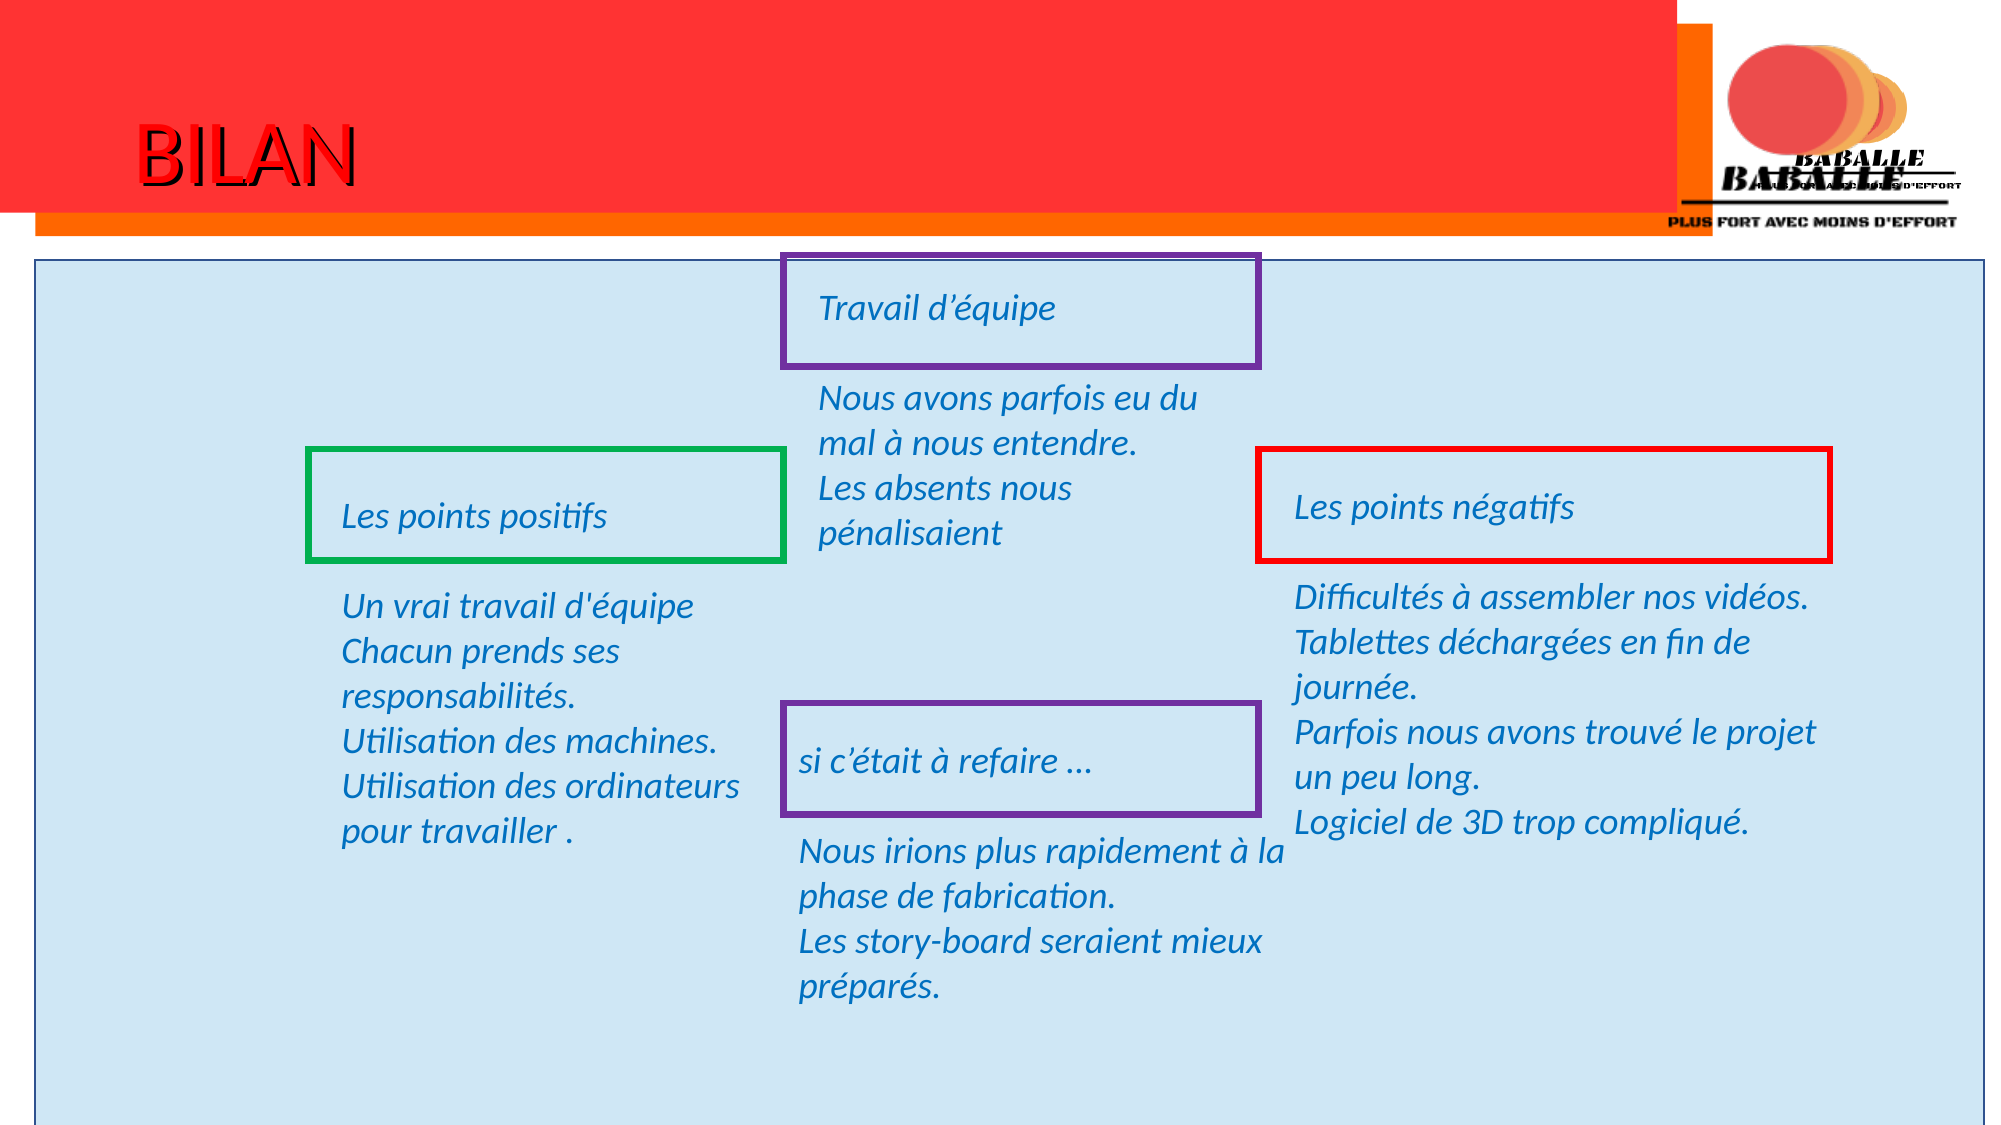

BILAN
Travail d’équipe
Nous avons parfois eu du mal à nous entendre.
Les absents nous pénalisaient
Les points négatifs
Difficultés à assembler nos vidéos.
Tablettes déchargées en fin de journée.
Parfois nous avons trouvé le projet un peu long.
Logiciel de 3D trop compliqué.
Les points positifs
Un vrai travail d'équipe
Chacun prends ses responsabilités.
Utilisation des machines.
Utilisation des ordinateurs pour travailler .
si c’était à refaire …
Nous irions plus rapidement à la phase de fabrication.
Les story-board seraient mieux préparés.